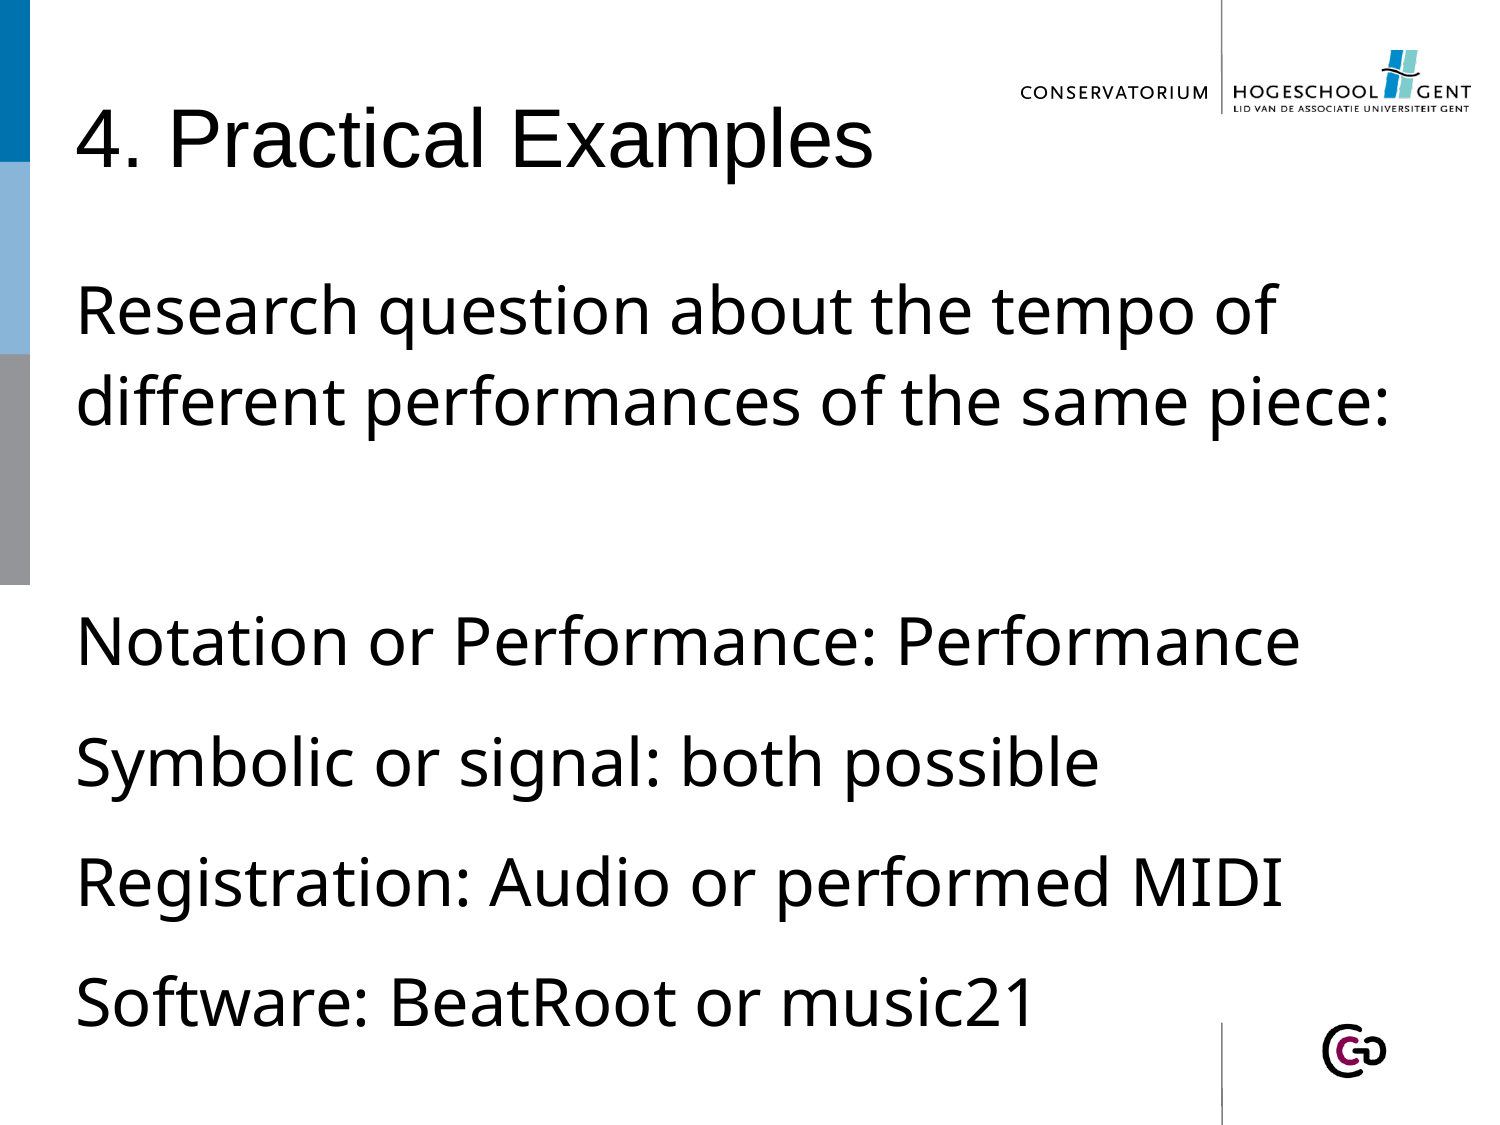

# 4. Practical Examples
Research question about the tempo of different performances of the same piece:
Notation or Performance: Performance
Symbolic or signal: both possible
Registration: Audio or performed MIDI
Software: BeatRoot or music21